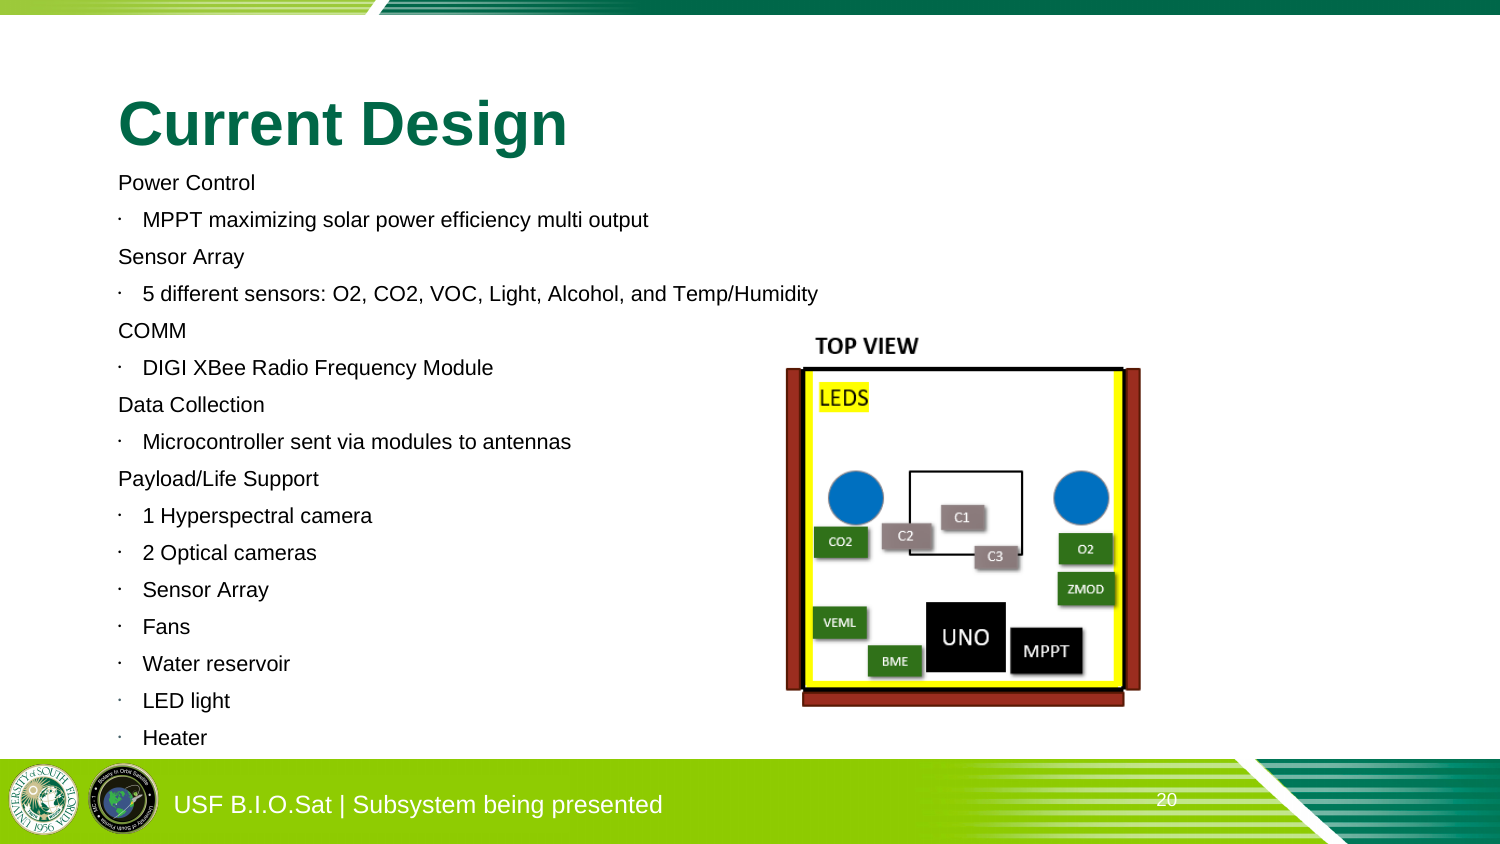

# Current Design
Power Control
MPPT maximizing solar power efficiency multi output
Sensor Array
5 different sensors: O2, CO2, VOC, Light, Alcohol, and Temp/Humidity
COMM
DIGI XBee Radio Frequency Module
Data Collection
Microcontroller sent via modules to antennas
Payload/Life Support
1 Hyperspectral camera
2 Optical cameras
Sensor Array
Fans
Water reservoir
LED light
Heater
20